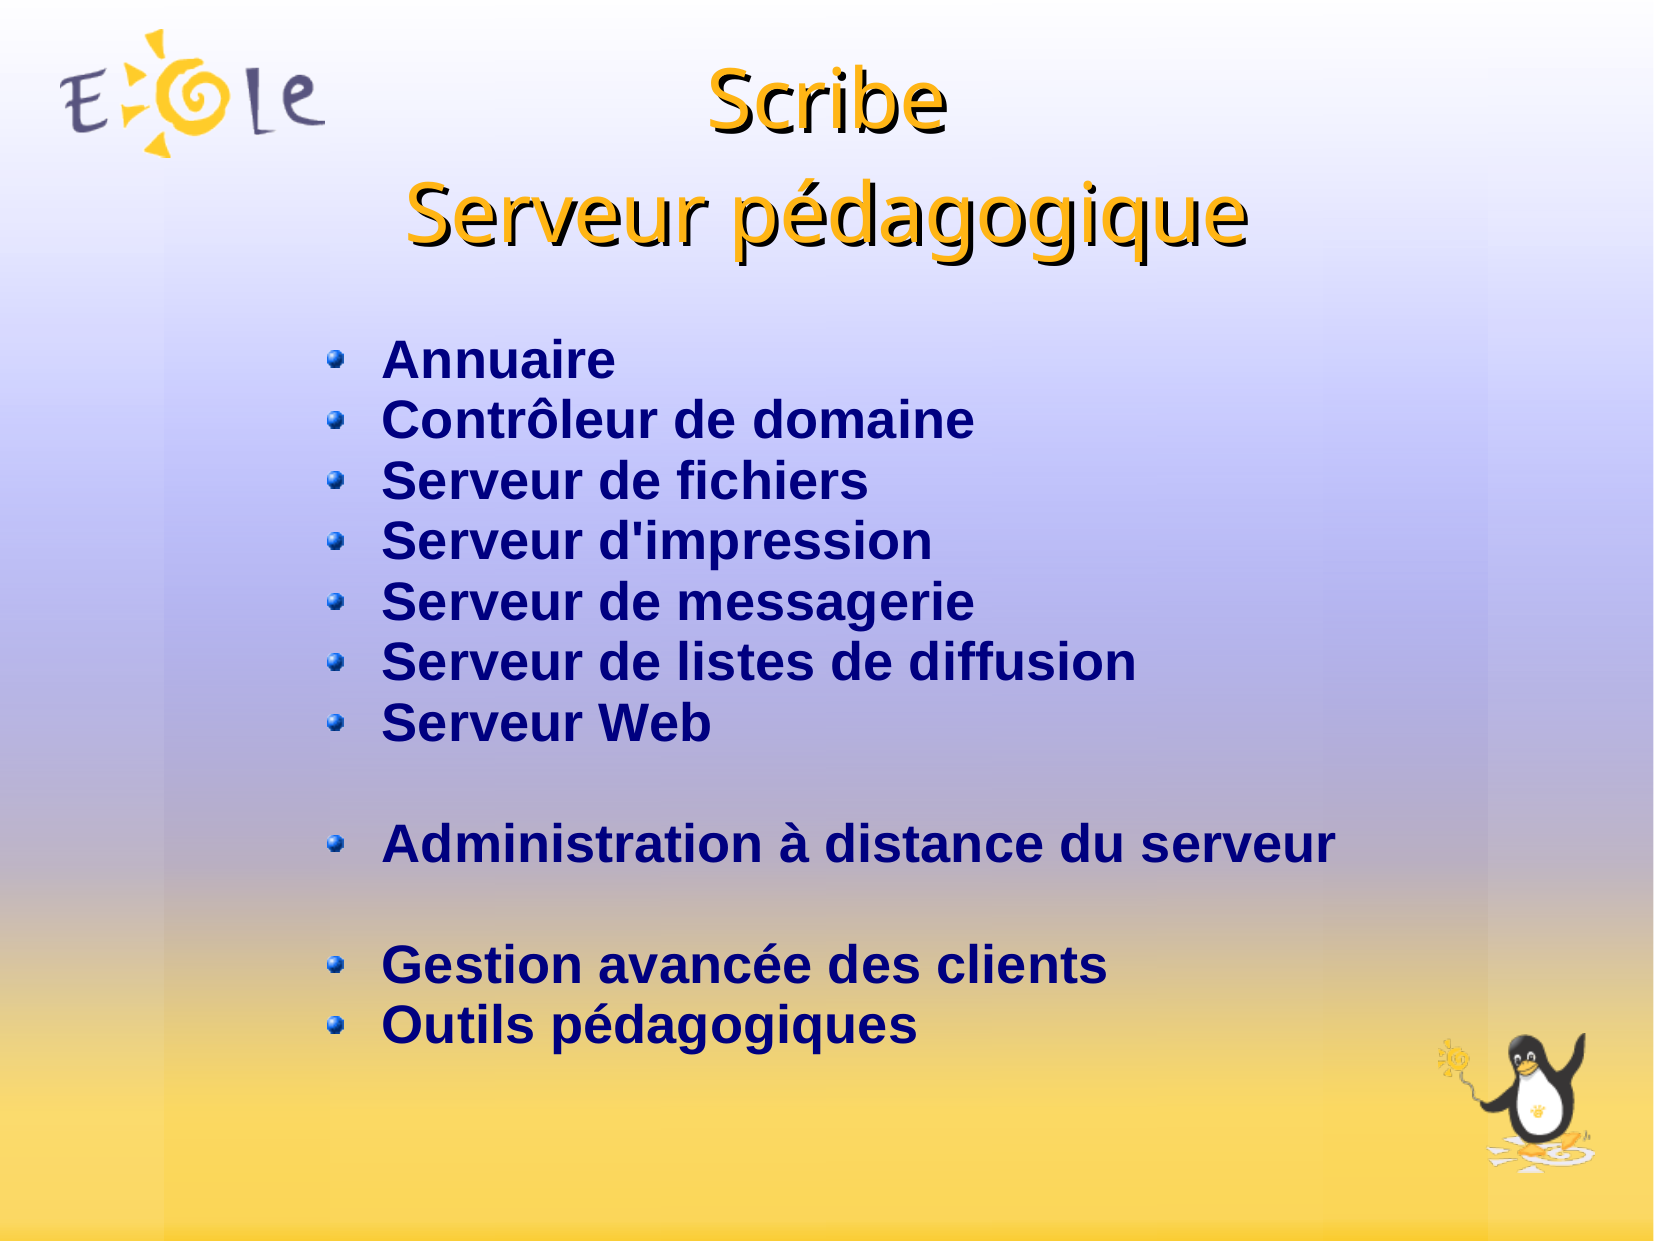

# Scribe Serveur pédagogique
Annuaire
Contrôleur de domaine
Serveur de fichiers
Serveur d'impression
Serveur de messagerie
Serveur de listes de diffusion
Serveur Web
Administration à distance du serveur
Gestion avancée des clients
Outils pédagogiques